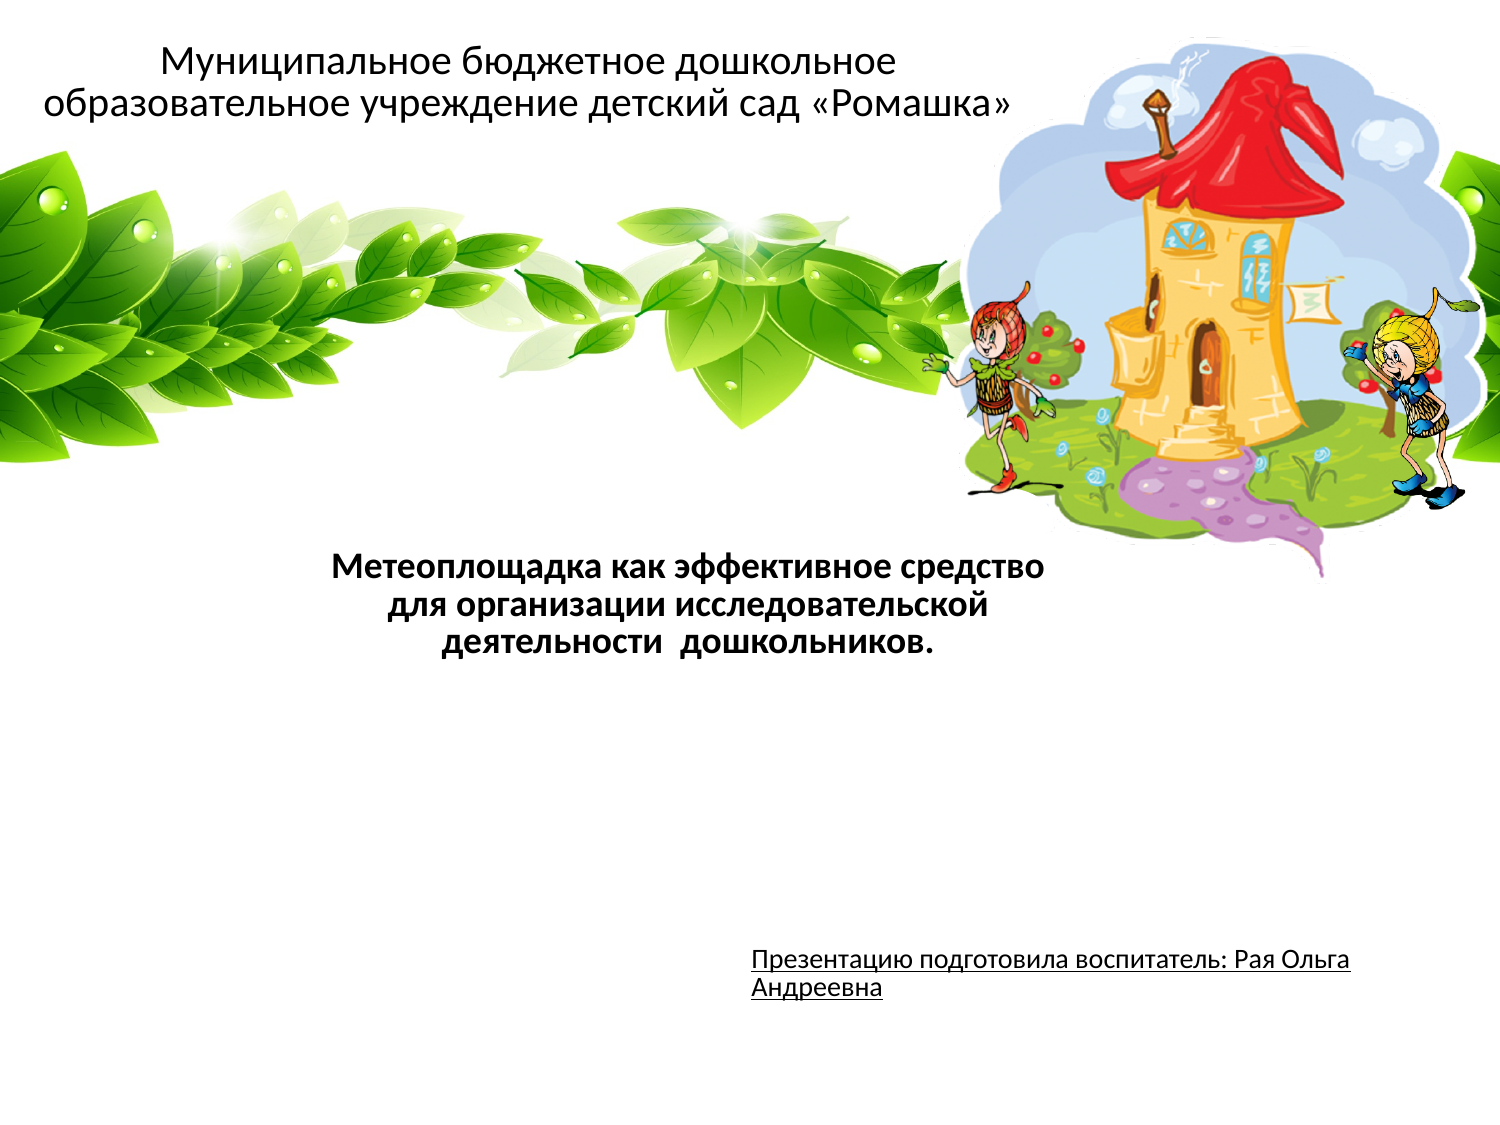

Муниципальное бюджетное дошкольное образовательное учреждение детский сад «Ромашка»
Метеоплощадка как эффективное средство
для организации исследовательской
деятельности дошкольников.
Презентацию подготовила воспитатель: Рая Ольга Андреевна